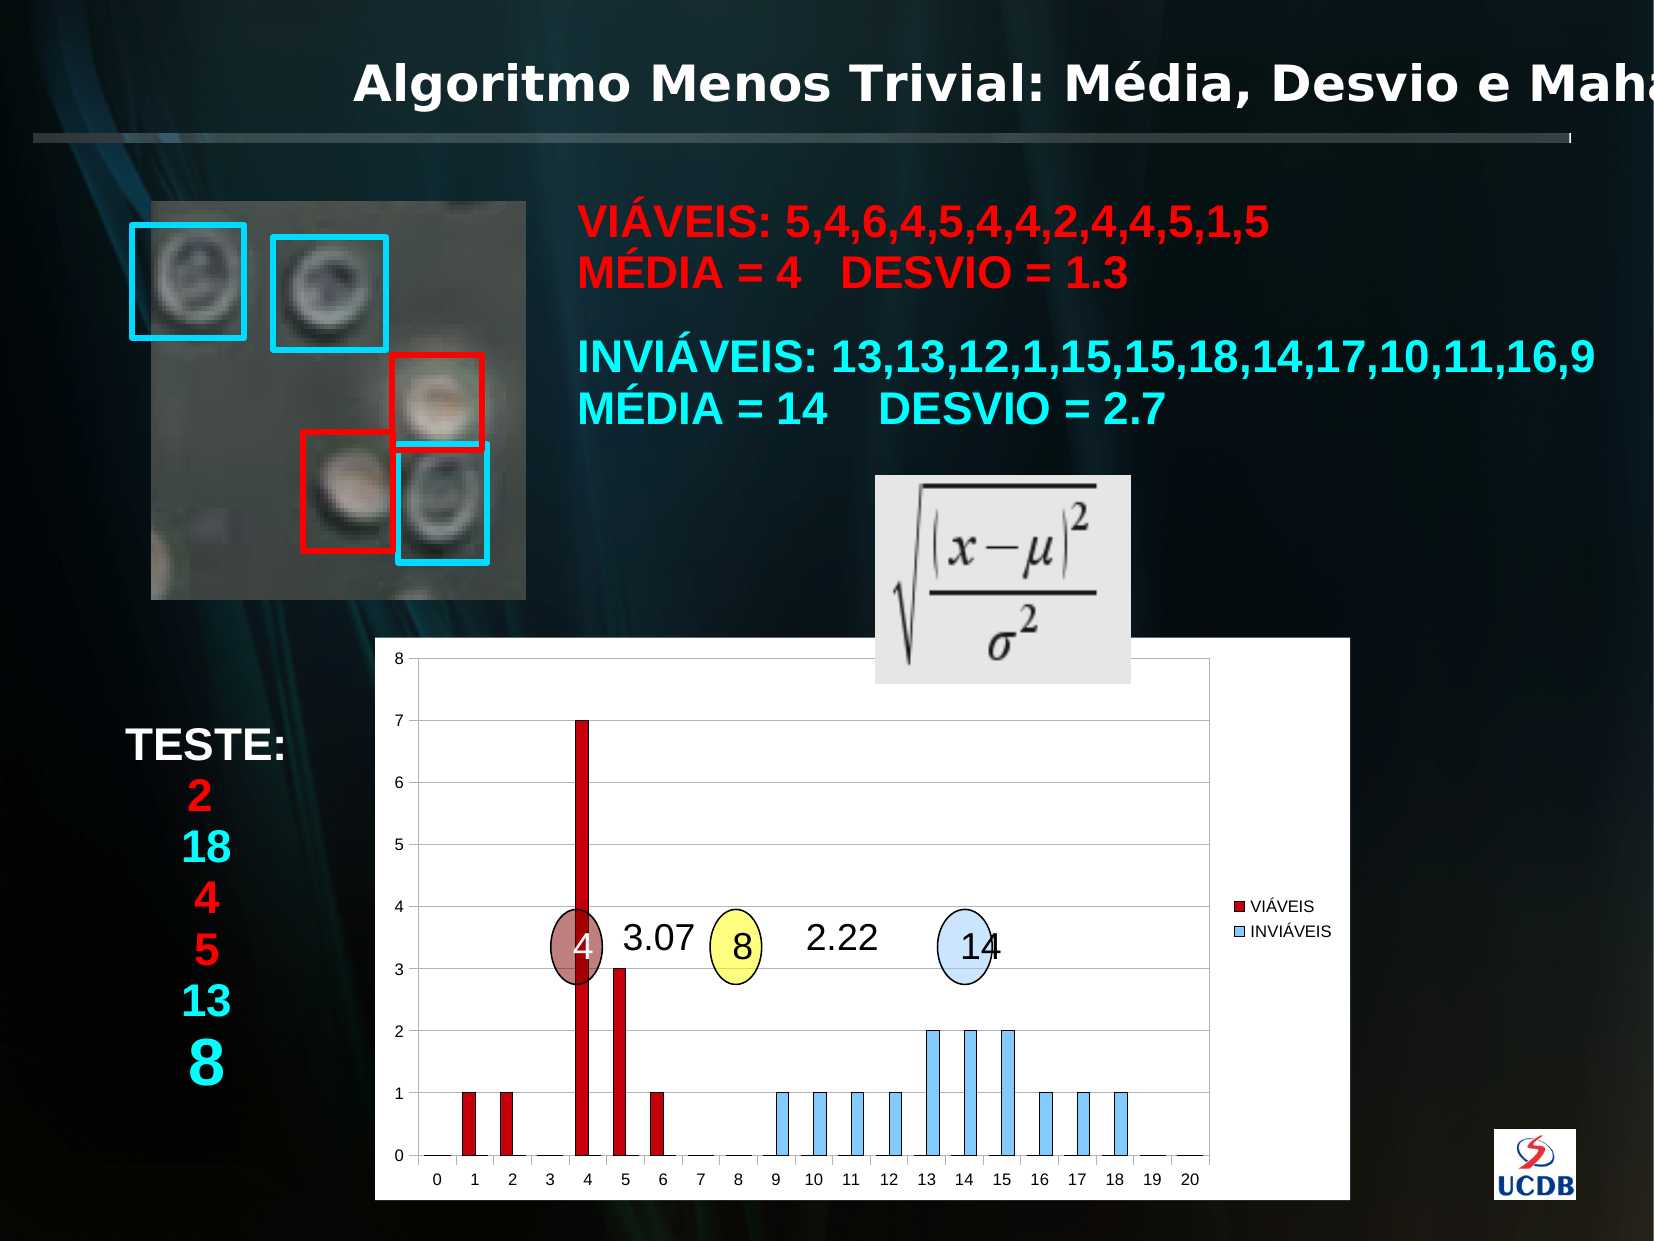

Algoritmo Menos Trivial: Média, Desvio e Mahalanobis
VIÁVEIS: 5,4,6,4,5,4,4,2,4,4,5,1,5
MÉDIA = 4 DESVIO = 1.3
INVIÁVEIS: 13,13,12,1,15,15,18,14,17,10,11,16,9
MÉDIA = 14 DESVIO = 2.7
### Chart
| Category | VIÁVEIS | INVIÁVEIS |
|---|---|---|
| 0 | 0.0 | 0.0 |
| 1 | 1.0 | 0.0 |
| 2 | 1.0 | 0.0 |
| 3 | 0.0 | 0.0 |
| 4 | 7.0 | 0.0 |
| 5 | 3.0 | 0.0 |
| 6 | 1.0 | 0.0 |
| 7 | 0.0 | 0.0 |
| 8 | 0.0 | 0.0 |
| 9 | 0.0 | 1.0 |
| 10 | 0.0 | 1.0 |
| 11 | 0.0 | 1.0 |
| 12 | 0.0 | 1.0 |
| 13 | 0.0 | 2.0 |
| 14 | 0.0 | 2.0 |
| 15 | 0.0 | 2.0 |
| 16 | 0.0 | 1.0 |
| 17 | 0.0 | 1.0 |
| 18 | 0.0 | 1.0 |
| 19 | 0.0 | 0.0 |
| 20 | 0.0 | 0.0 |TESTE:
2
18
4
5
13
8
4
8
14
3.07
2.22